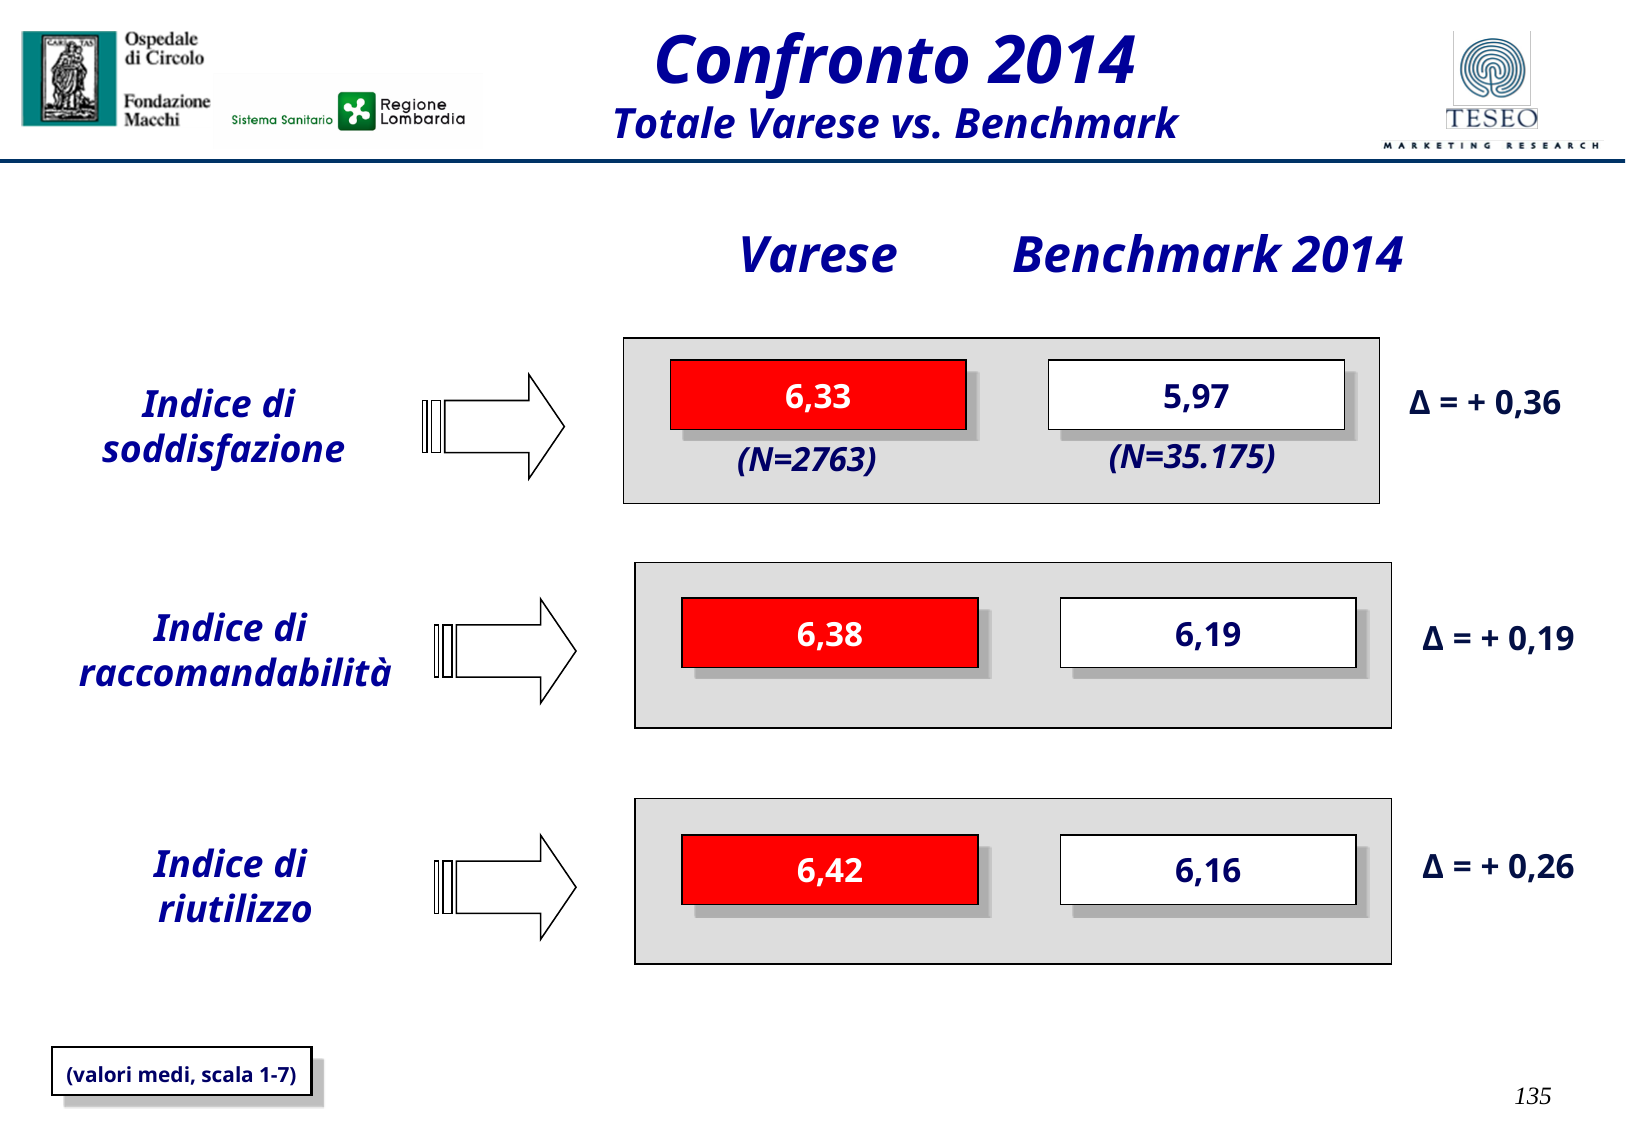

Confronto 2014
Totale Varese vs. Benchmark
Varese
Benchmark 2014
6,33
5,97
Indice di
soddisfazione
Δ = + 0,36
(N=35.175)
(N=2763)
Indice di
raccomandabilità
6,38
6,19
Δ = + 0,19
Indice di
riutilizzo
6,42
6,16
Δ = + 0,26
(valori medi, scala 1-7)